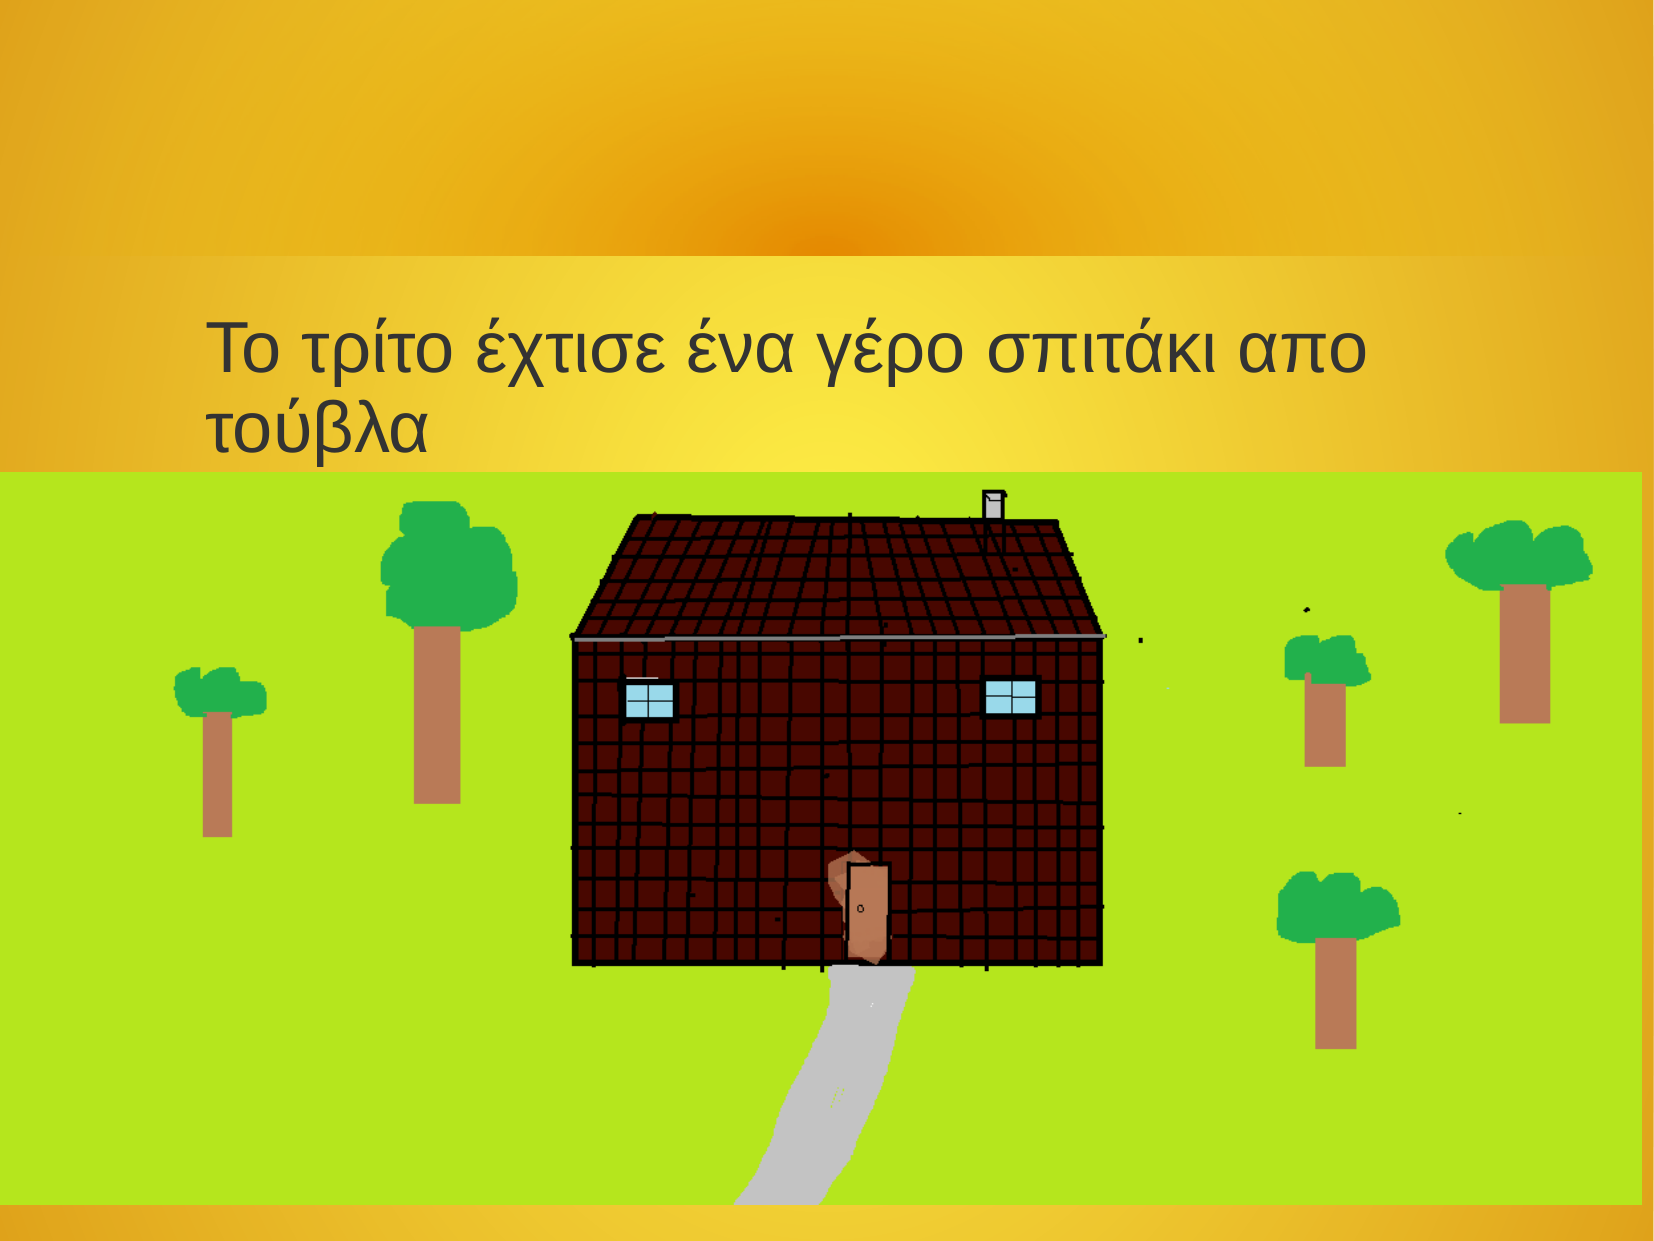

#
Το τρίτο έχτισε ένα γέρο σπιτάκι απο τούβλα